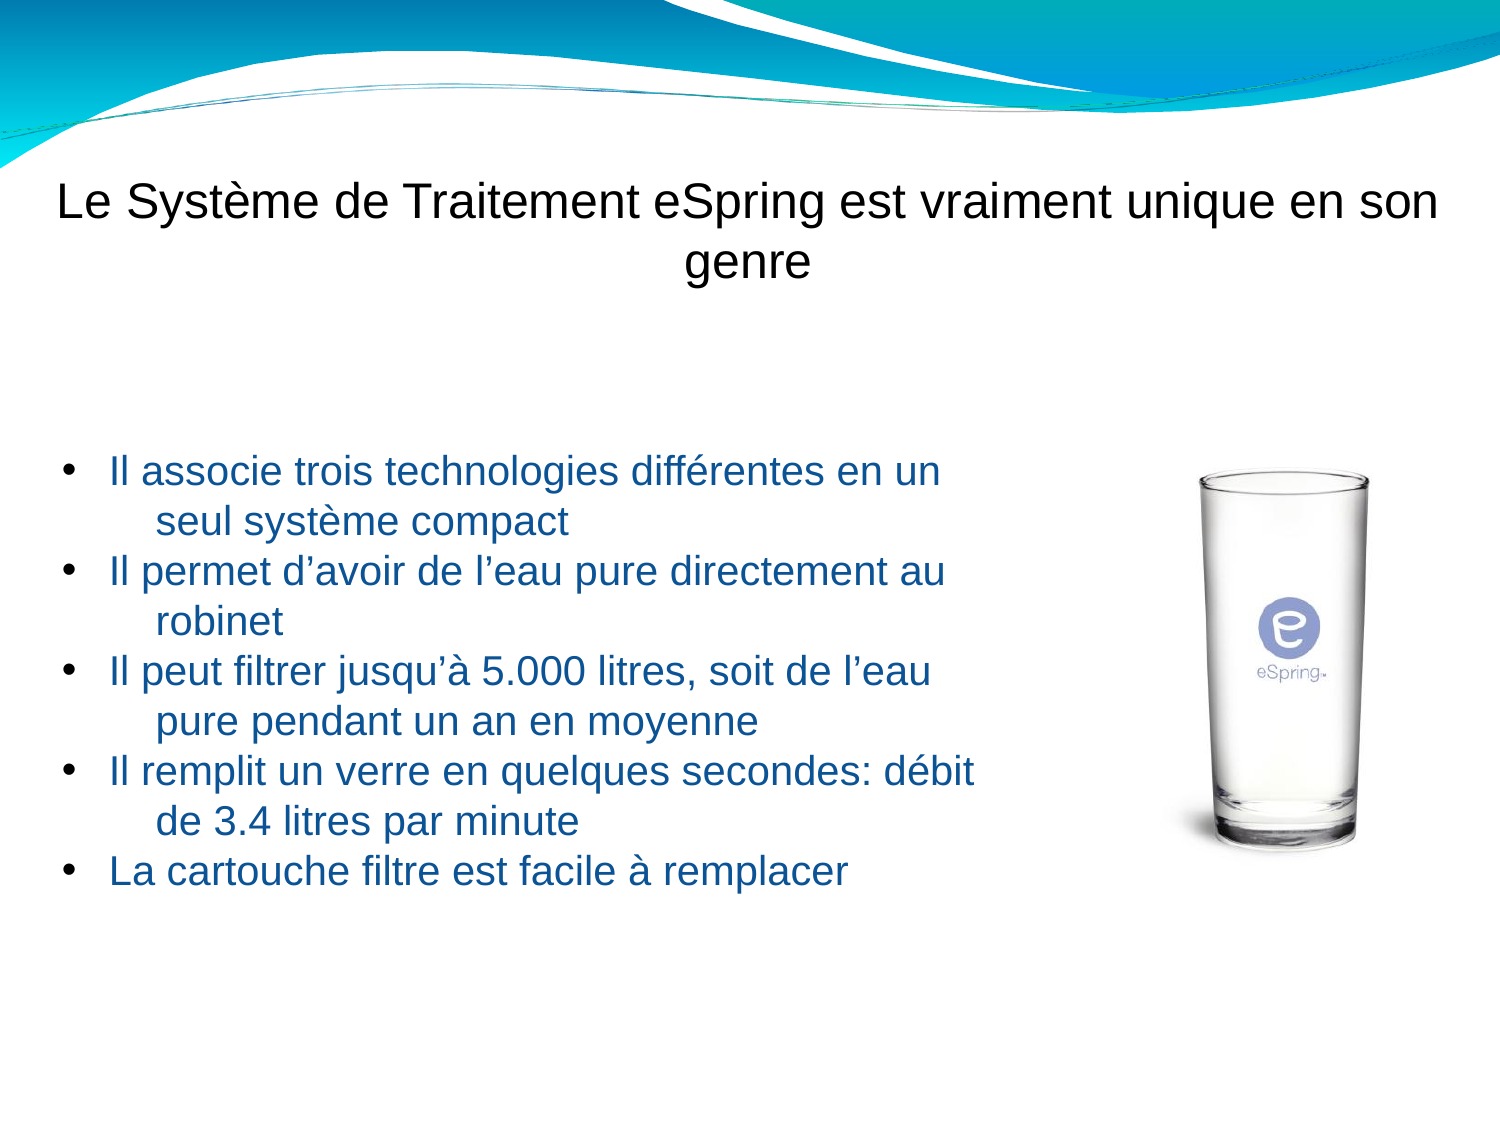

Le Système de Traitement eSpring est vraiment unique en son genre
Il associe trois technologies différentes en un seul système compact
Il permet d’avoir de l’eau pure directement au robinet
Il peut filtrer jusqu’à 5.000 litres, soit de l’eau pure pendant un an en moyenne
Il remplit un verre en quelques secondes: débit de 3.4 litres par minute
La cartouche filtre est facile à remplacer